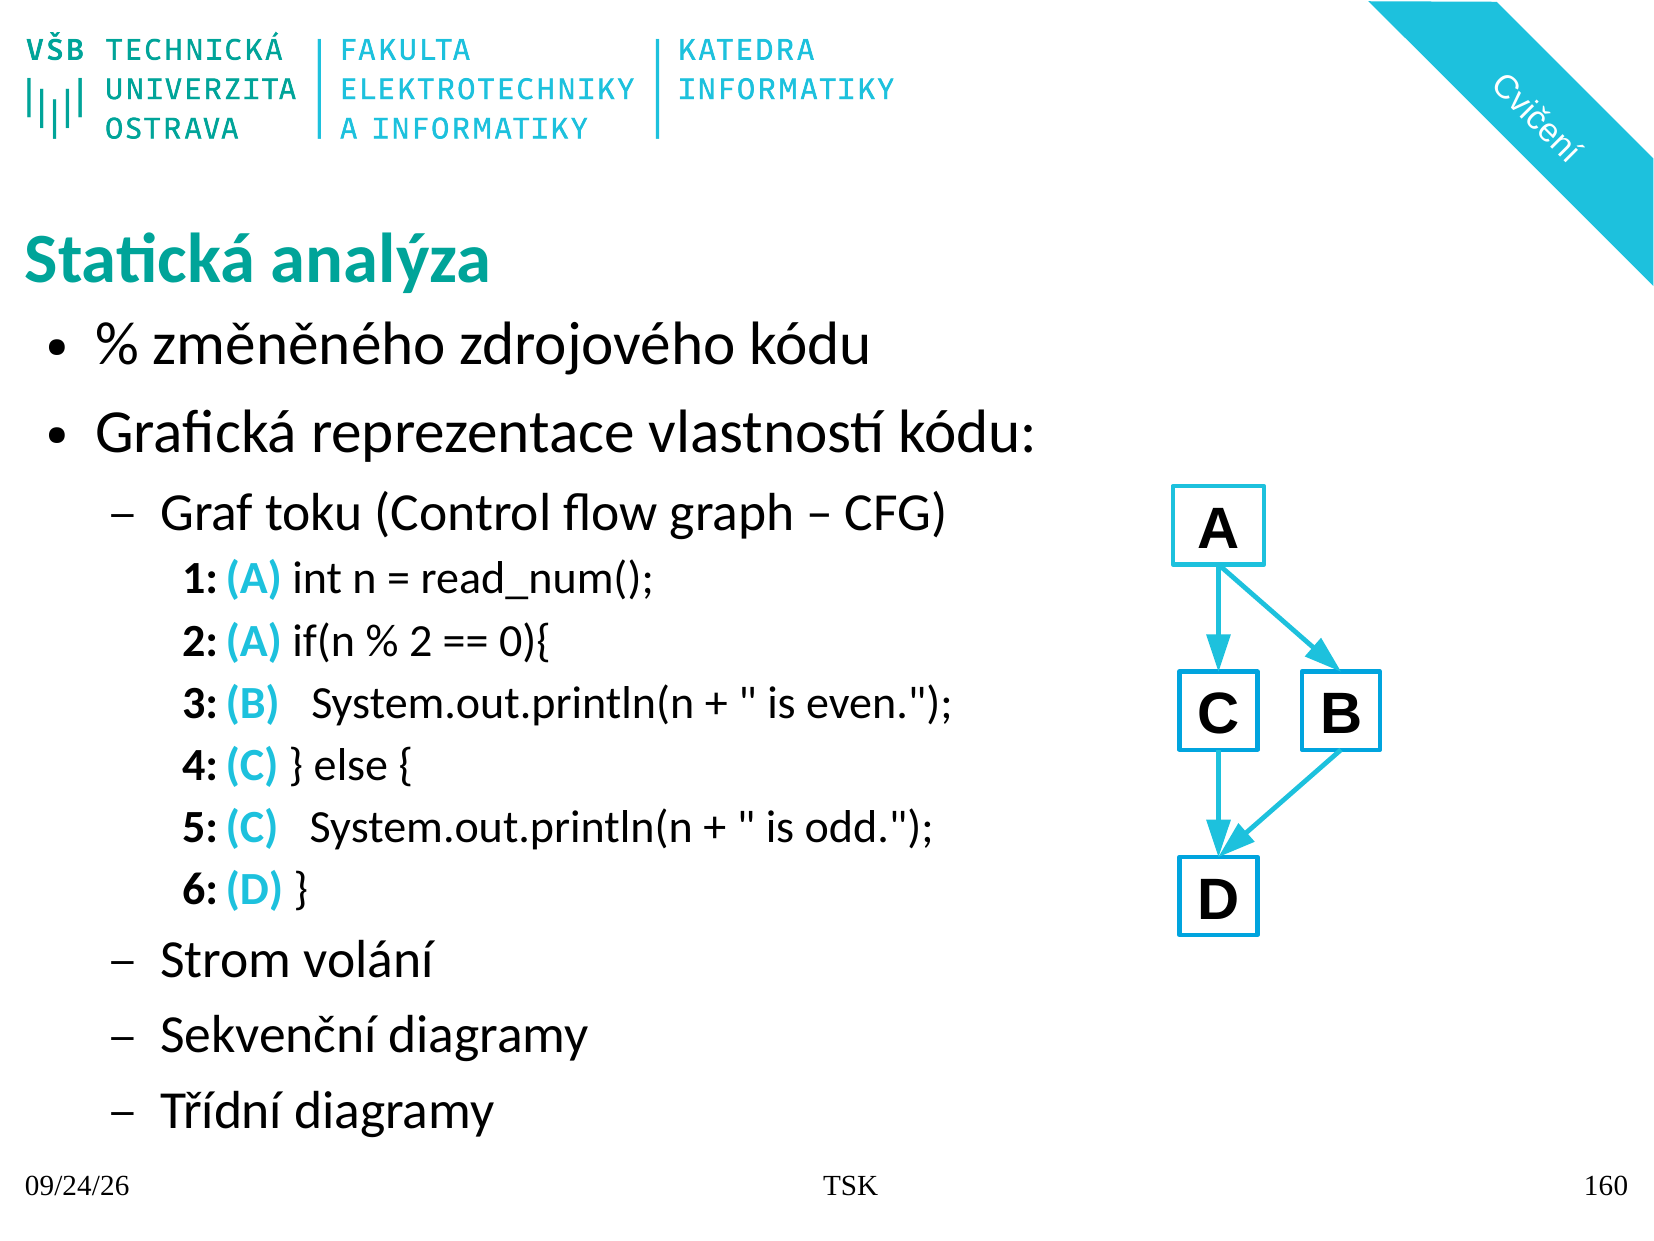

Cvičení
# Statická analýza
% změněného zdrojového kódu
Grafická reprezentace vlastností kódu:
Graf toku (Control flow graph – CFG)
(A) int n = read_num();
(A) if(n % 2 == 0){
(B) System.out.println(n + " is even.");
(C) } else {
(C) System.out.println(n + " is odd.");
(D) }
Strom volání
Sekvenční diagramy
Třídní diagramy
A
C
B
D
TSK
160